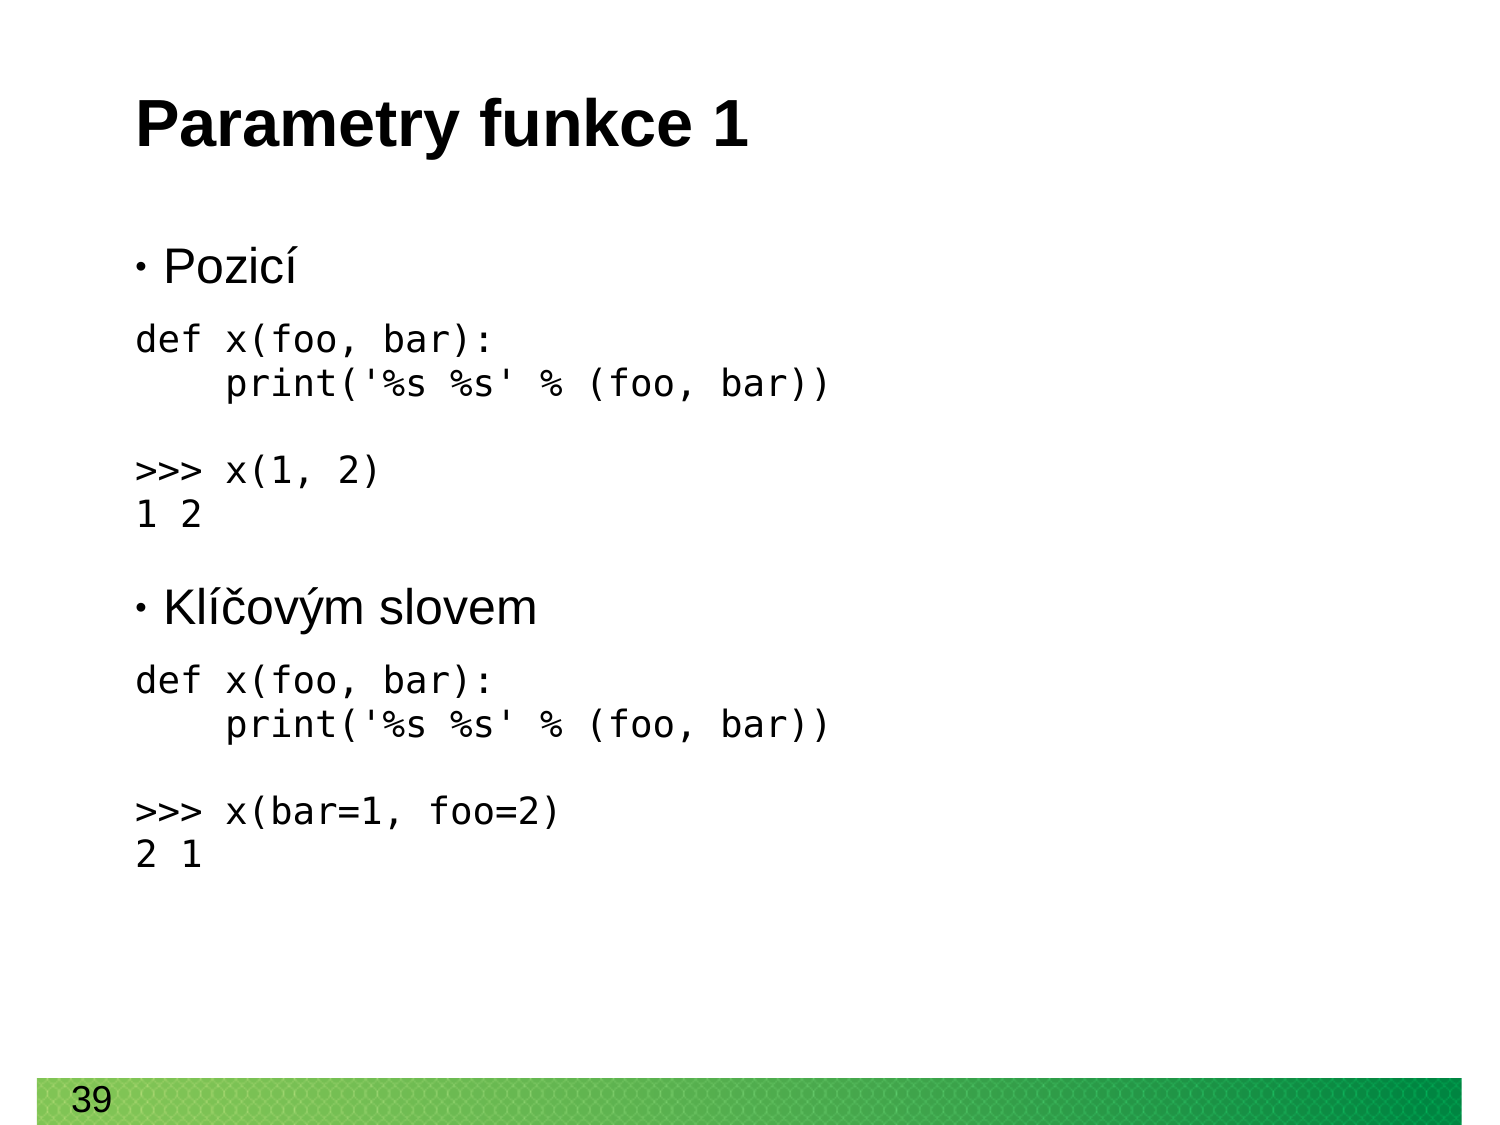

# Parametry funkce 1
Pozicí
def x(foo, bar):
 print('%s %s' % (foo, bar))
>>> x(1, 2)
1 2
Klíčovým slovem
def x(foo, bar):
 print('%s %s' % (foo, bar))
>>> x(bar=1, foo=2)
2 1